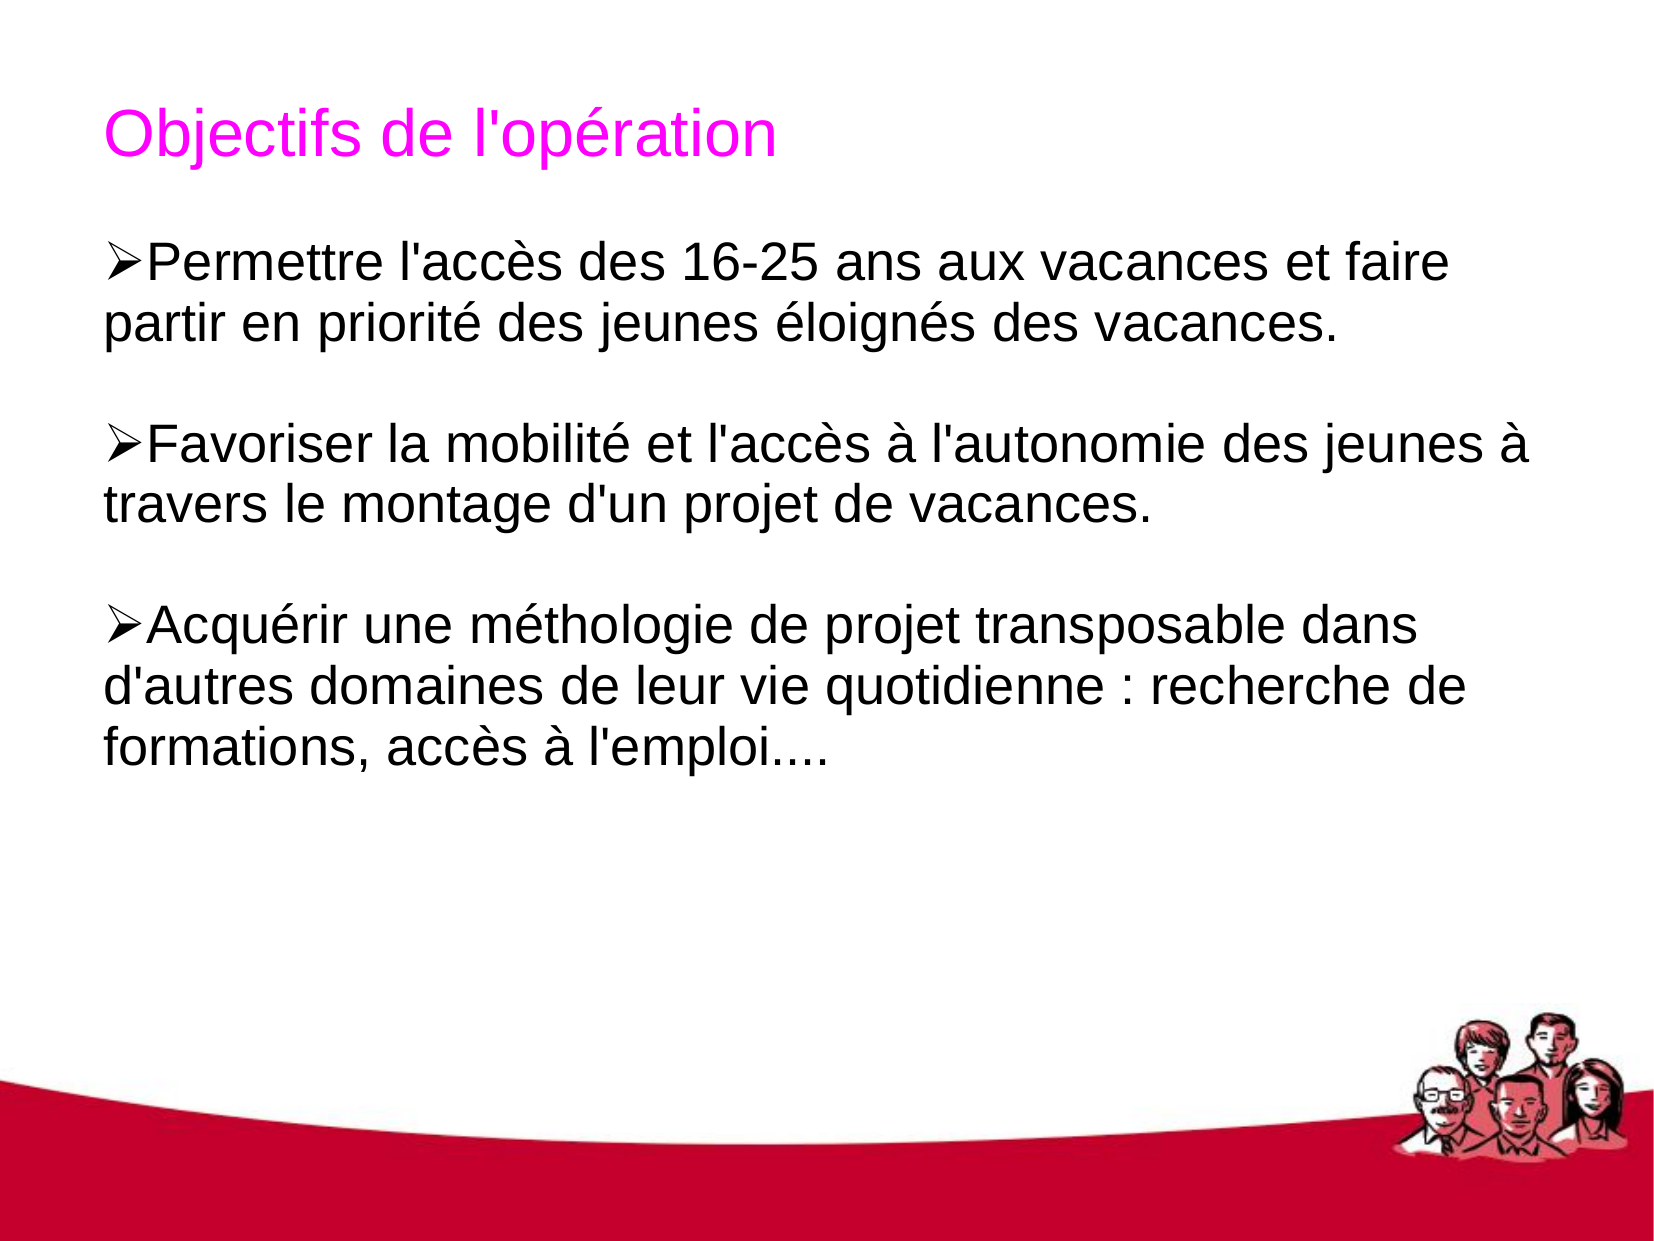

Objectifs de l'opération
Permettre l'accès des 16-25 ans aux vacances et faire partir en priorité des jeunes éloignés des vacances.
Favoriser la mobilité et l'accès à l'autonomie des jeunes à travers le montage d'un projet de vacances.
Acquérir une méthologie de projet transposable dans d'autres domaines de leur vie quotidienne : recherche de formations, accès à l'emploi....